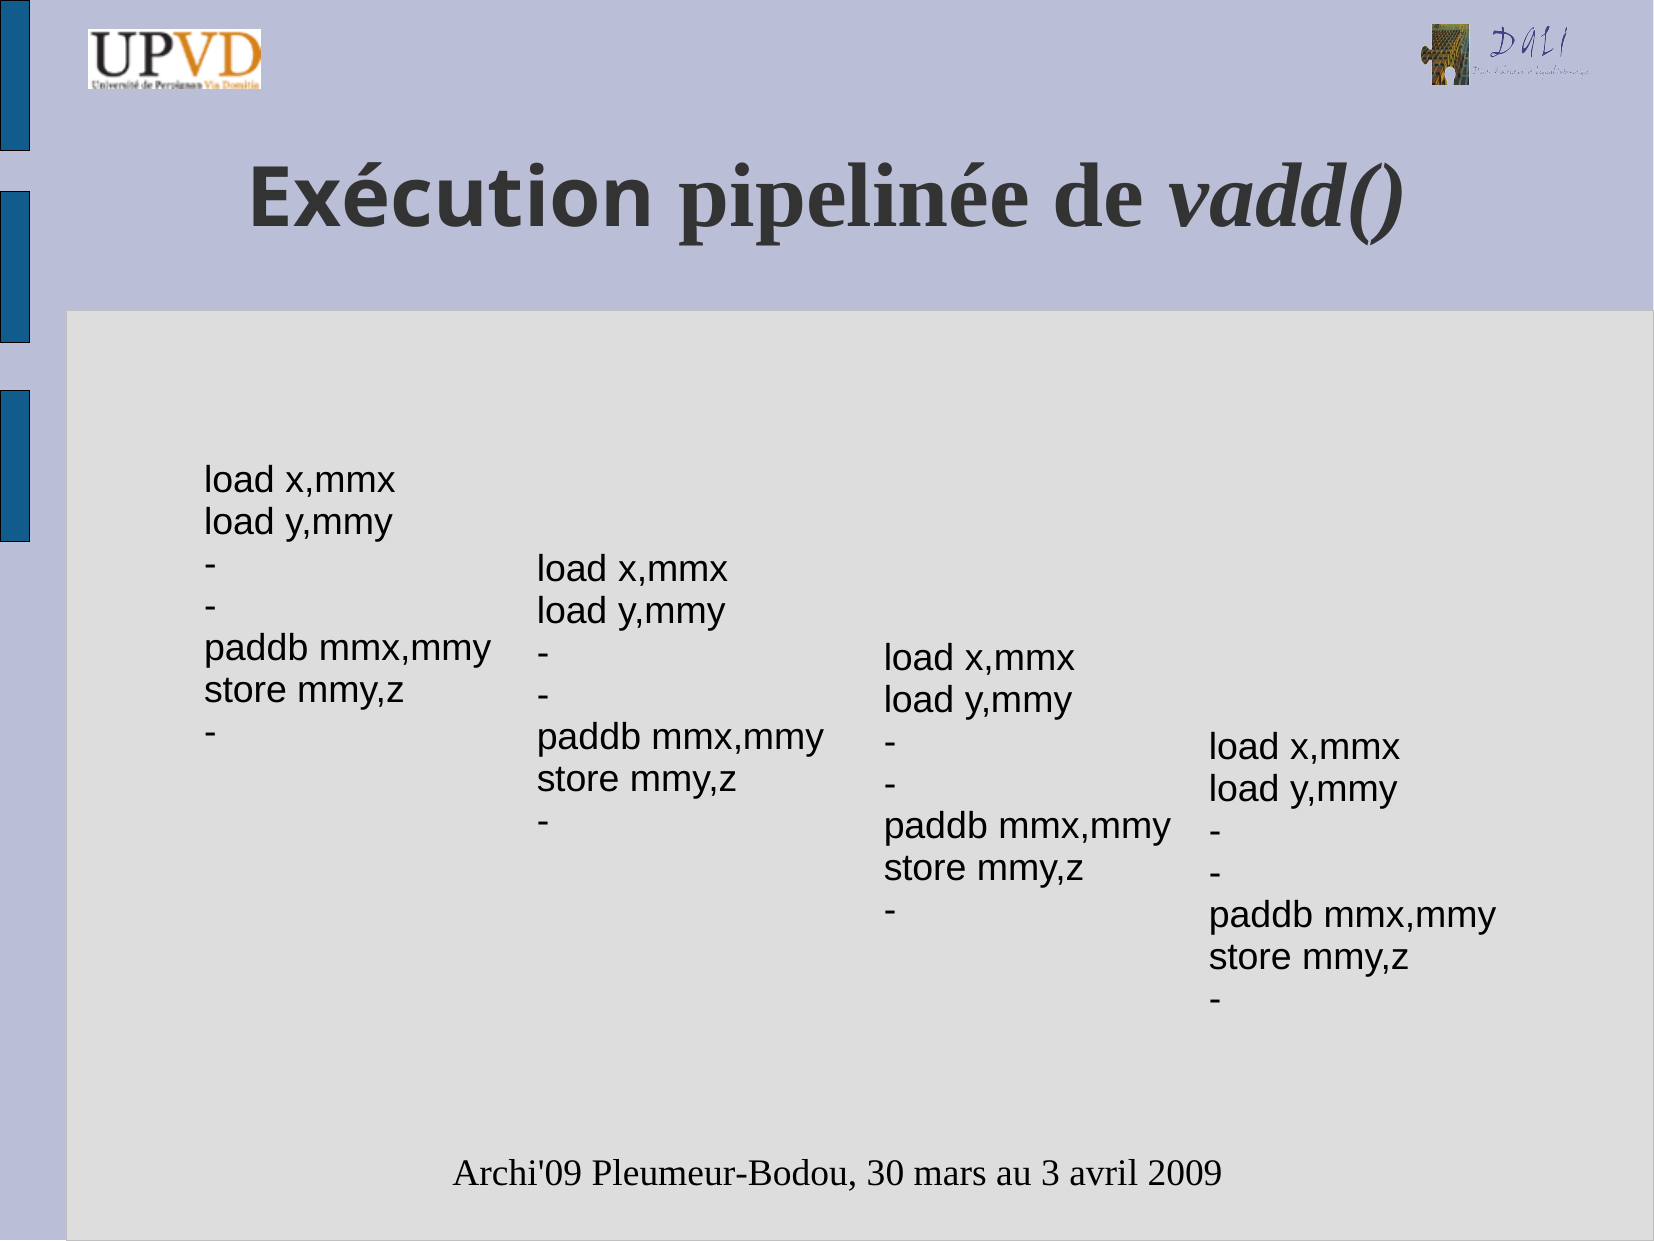

# Exécution pipelinée de vadd()
Archi'09 Pleumeur-Bodou, 30 mars au 3 avril 2009